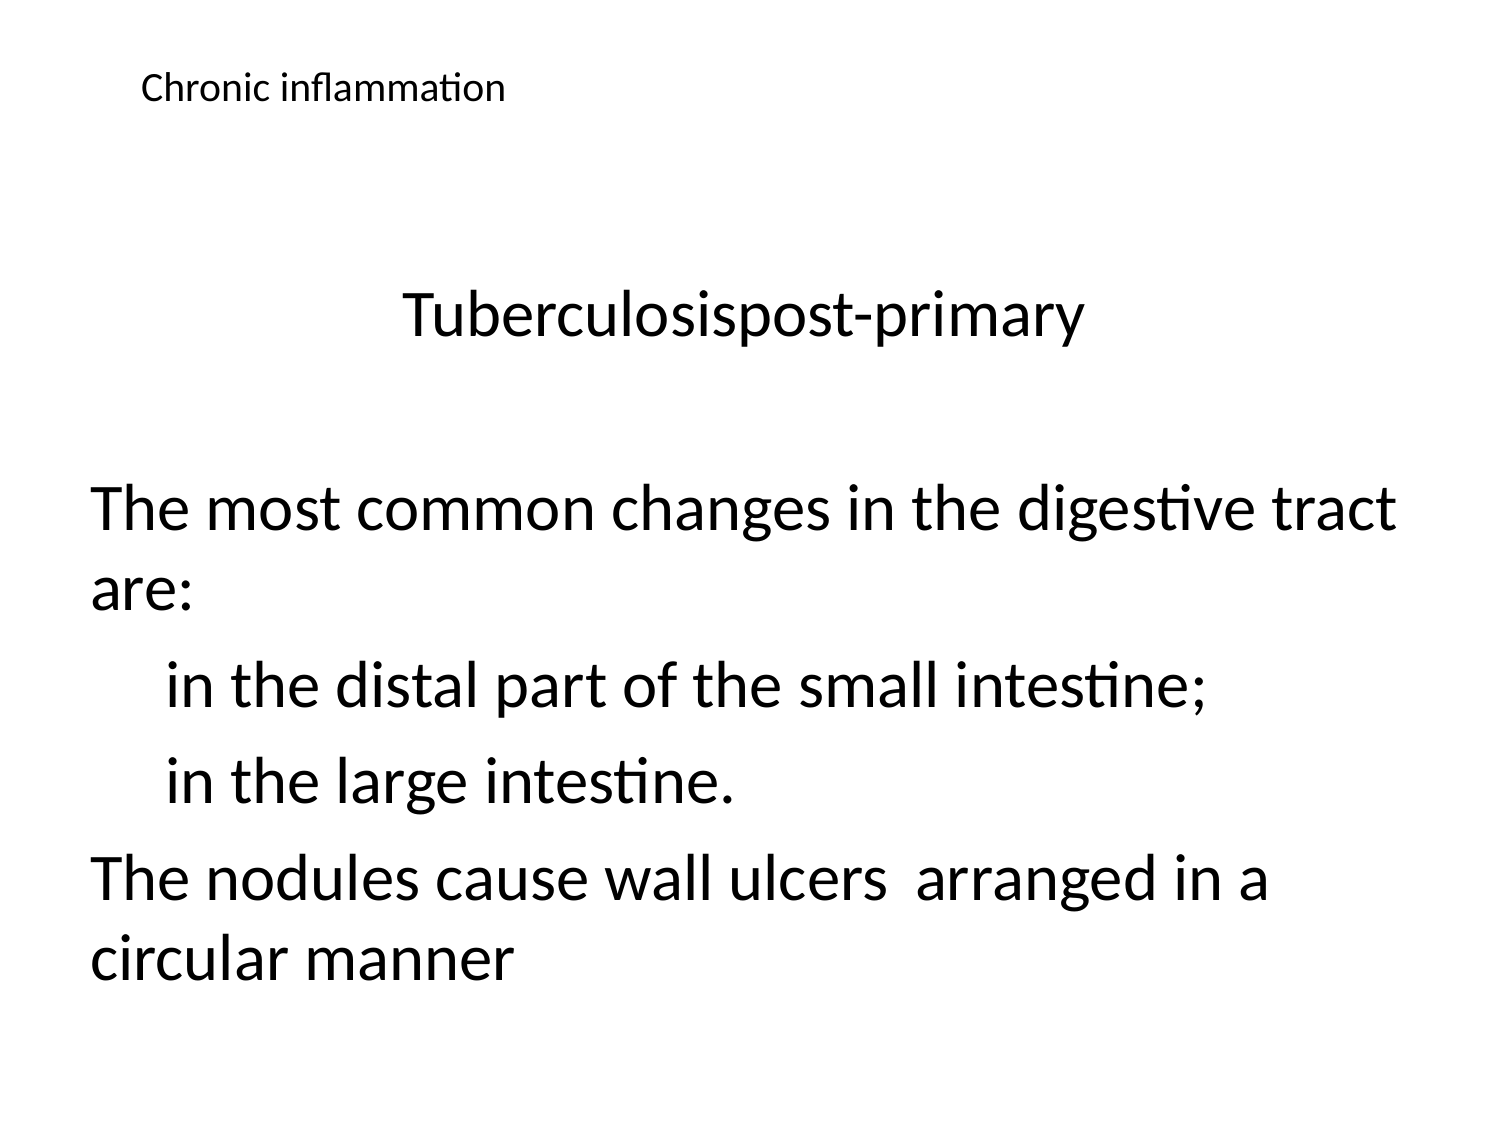

# Chronic inflammation
Tuberculosispost-primary
The most common changes in the digestive tract are:
	in the distal part of the small intestine;
	in the large intestine.
The nodules cause wall ulcers	arranged in a circular manner